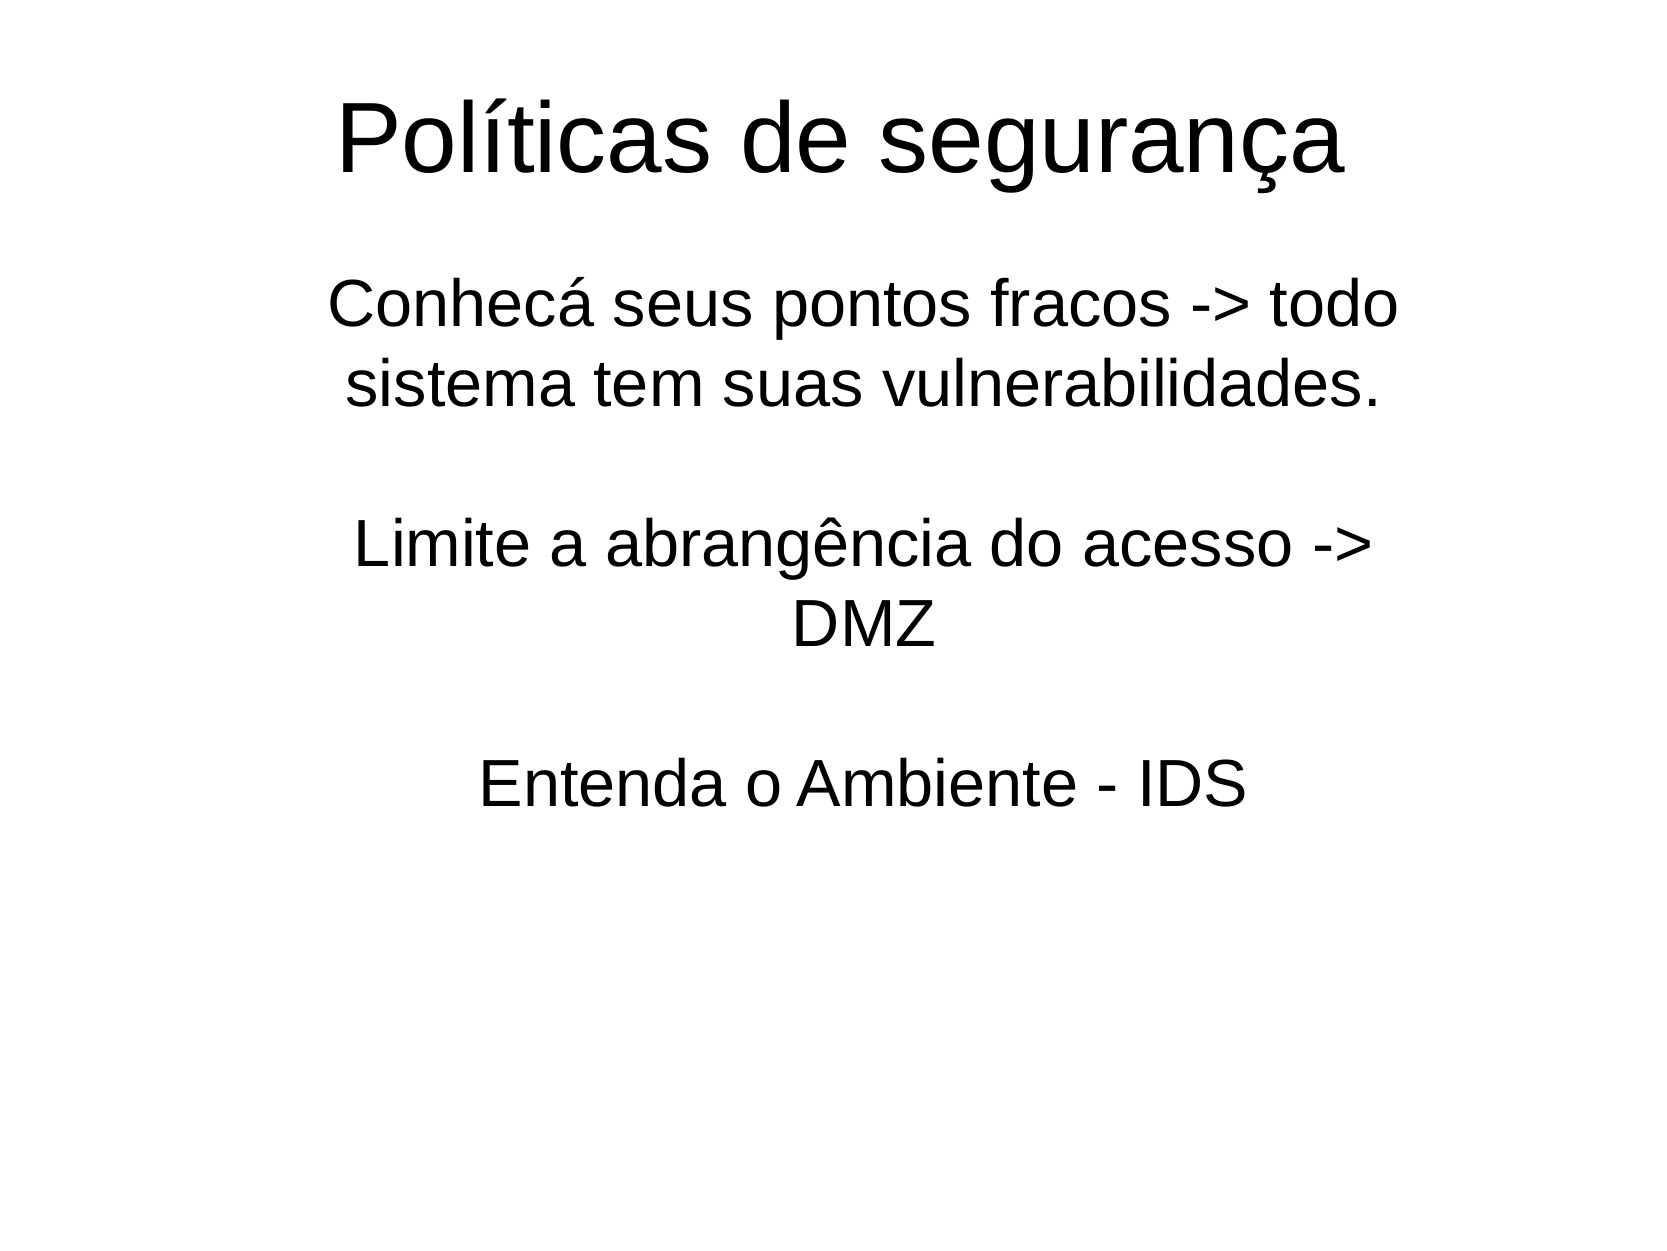

# Políticas de segurança
Conhecá seus pontos fracos -> todo sistema tem suas vulnerabilidades.
Limite a abrangência do acesso -> DMZ
Entenda o Ambiente - IDS